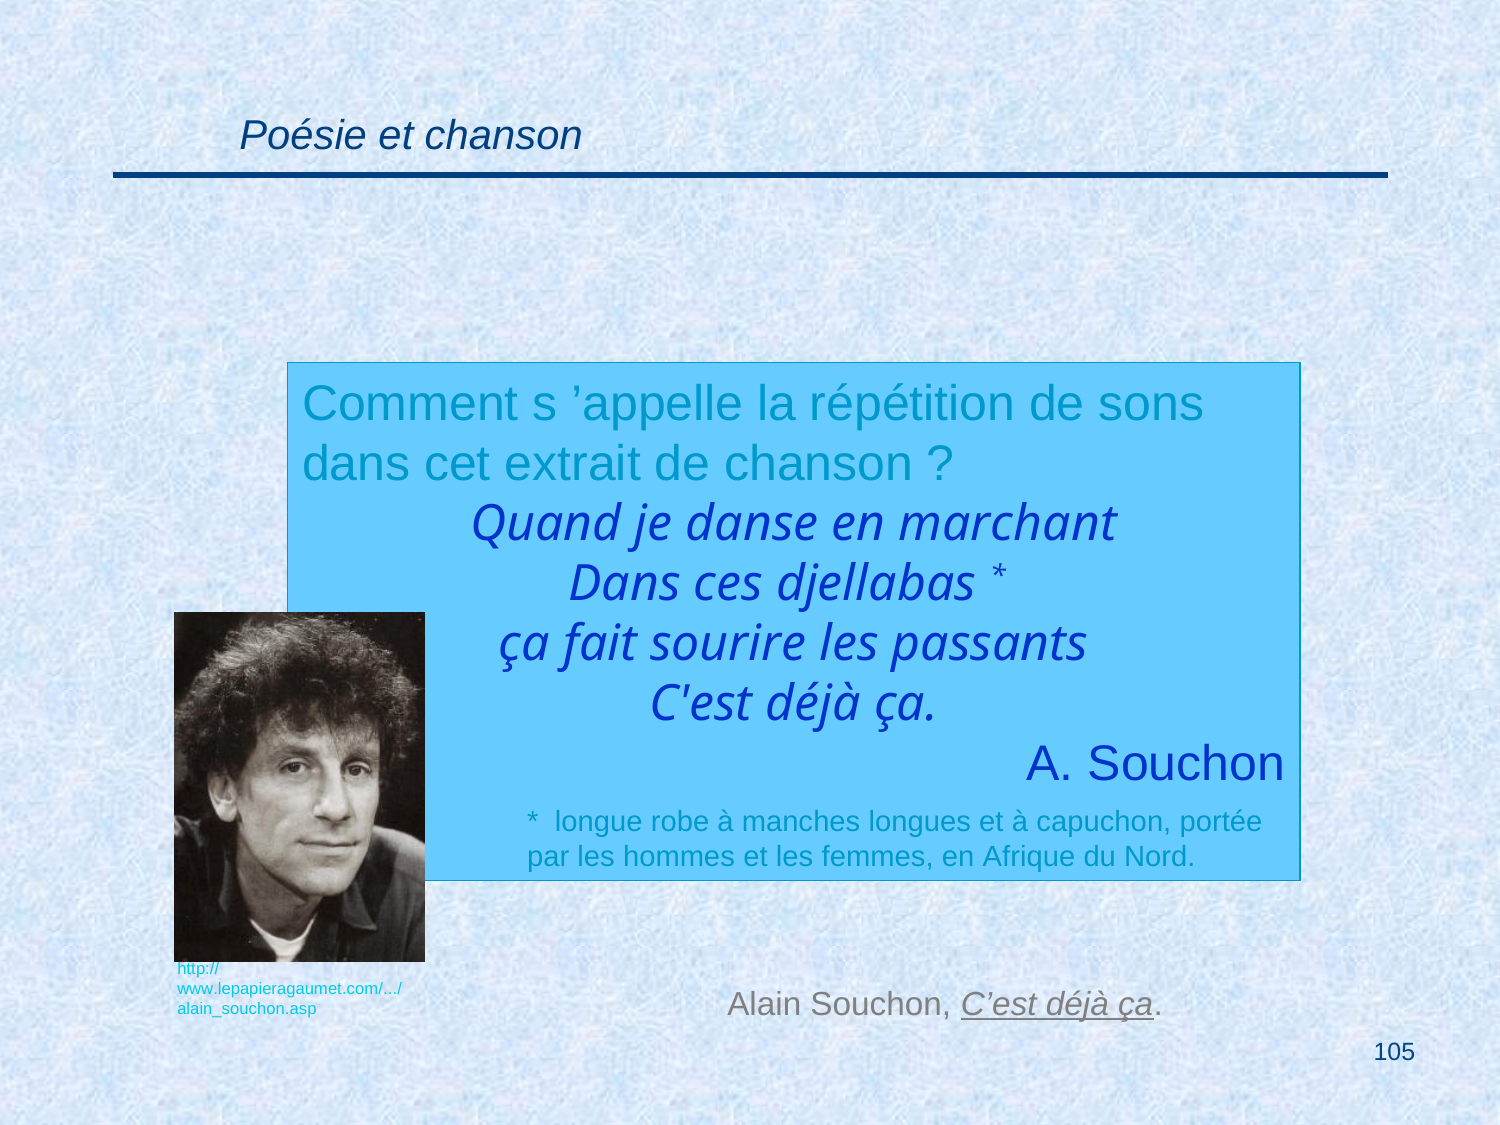

Poésie et chanson
Comment s ’appelle la répétition de sons dans cet extrait de chanson ?
Quand je danse en marchant
Dans ces djellabas *
ça fait sourire les passants
C'est déjà ça.
A. Souchon
* longue robe à manches longues et à capuchon, portée par les hommes et les femmes, en Afrique du Nord.
http://www.lepapieragaumet.com/.../alain_souchon.asp
Alain Souchon, C’est déjà ça.
105